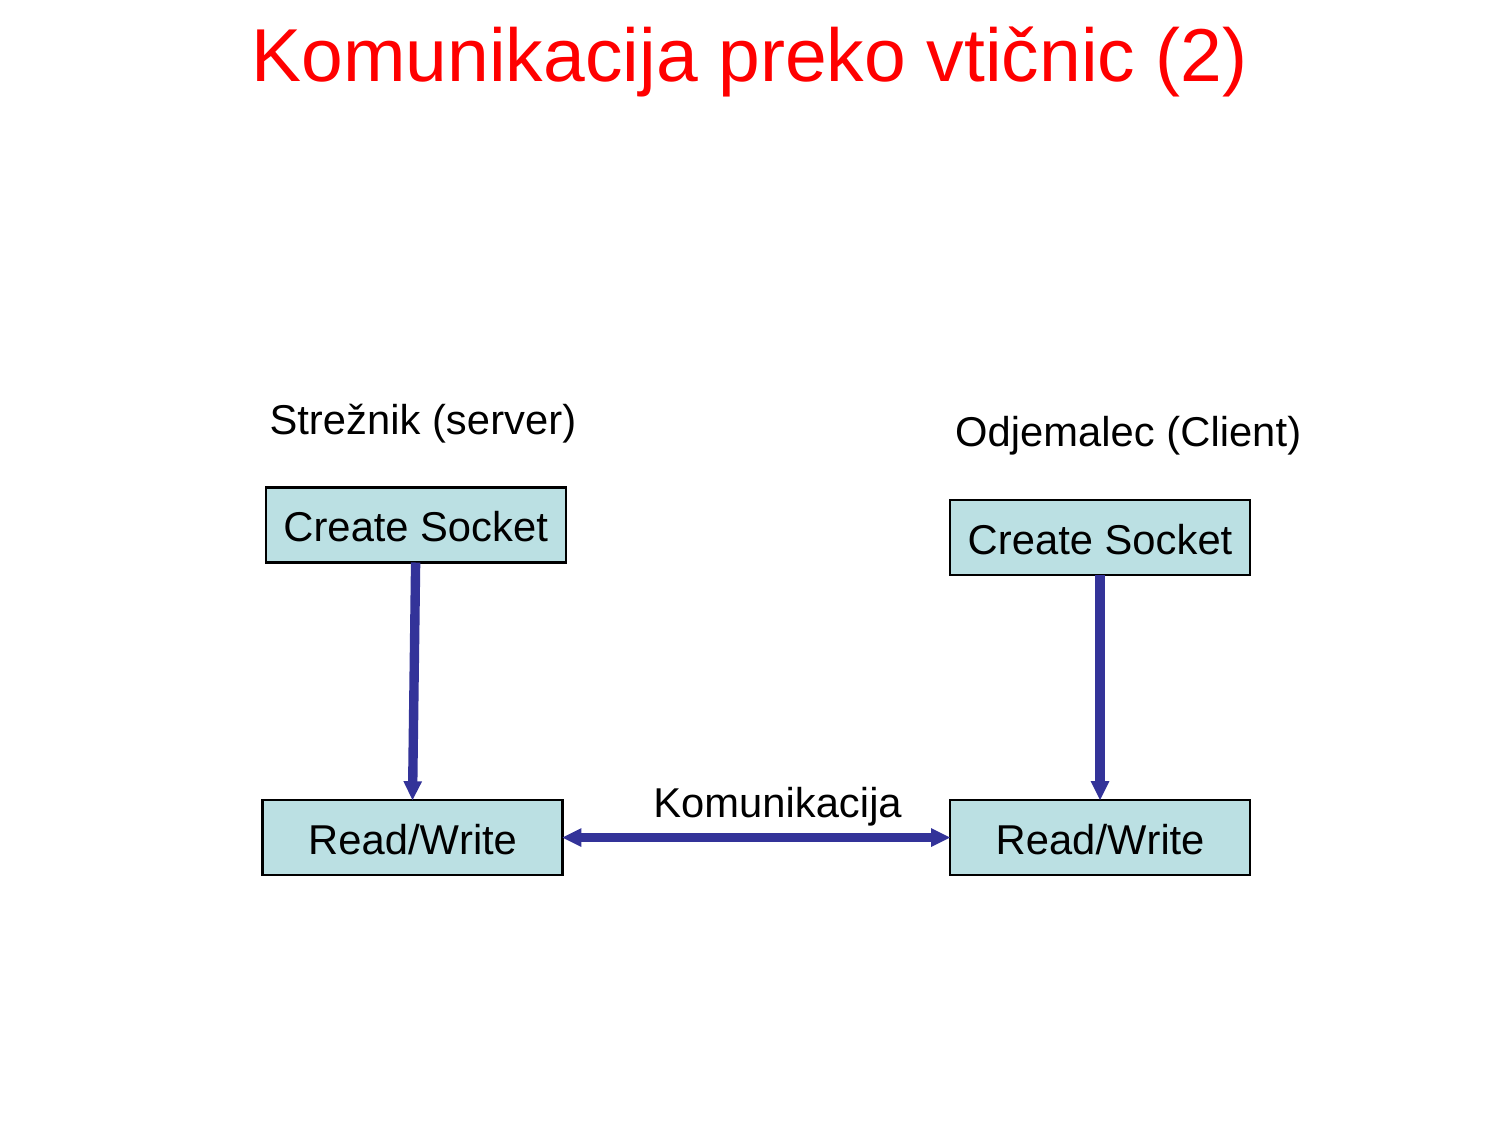

# Komunikacija preko vtičnic (2)
Strežnik (server)
Odjemalec (Client)
Create Socket
Create Socket
Komunikacija
Read/Write
Read/Write